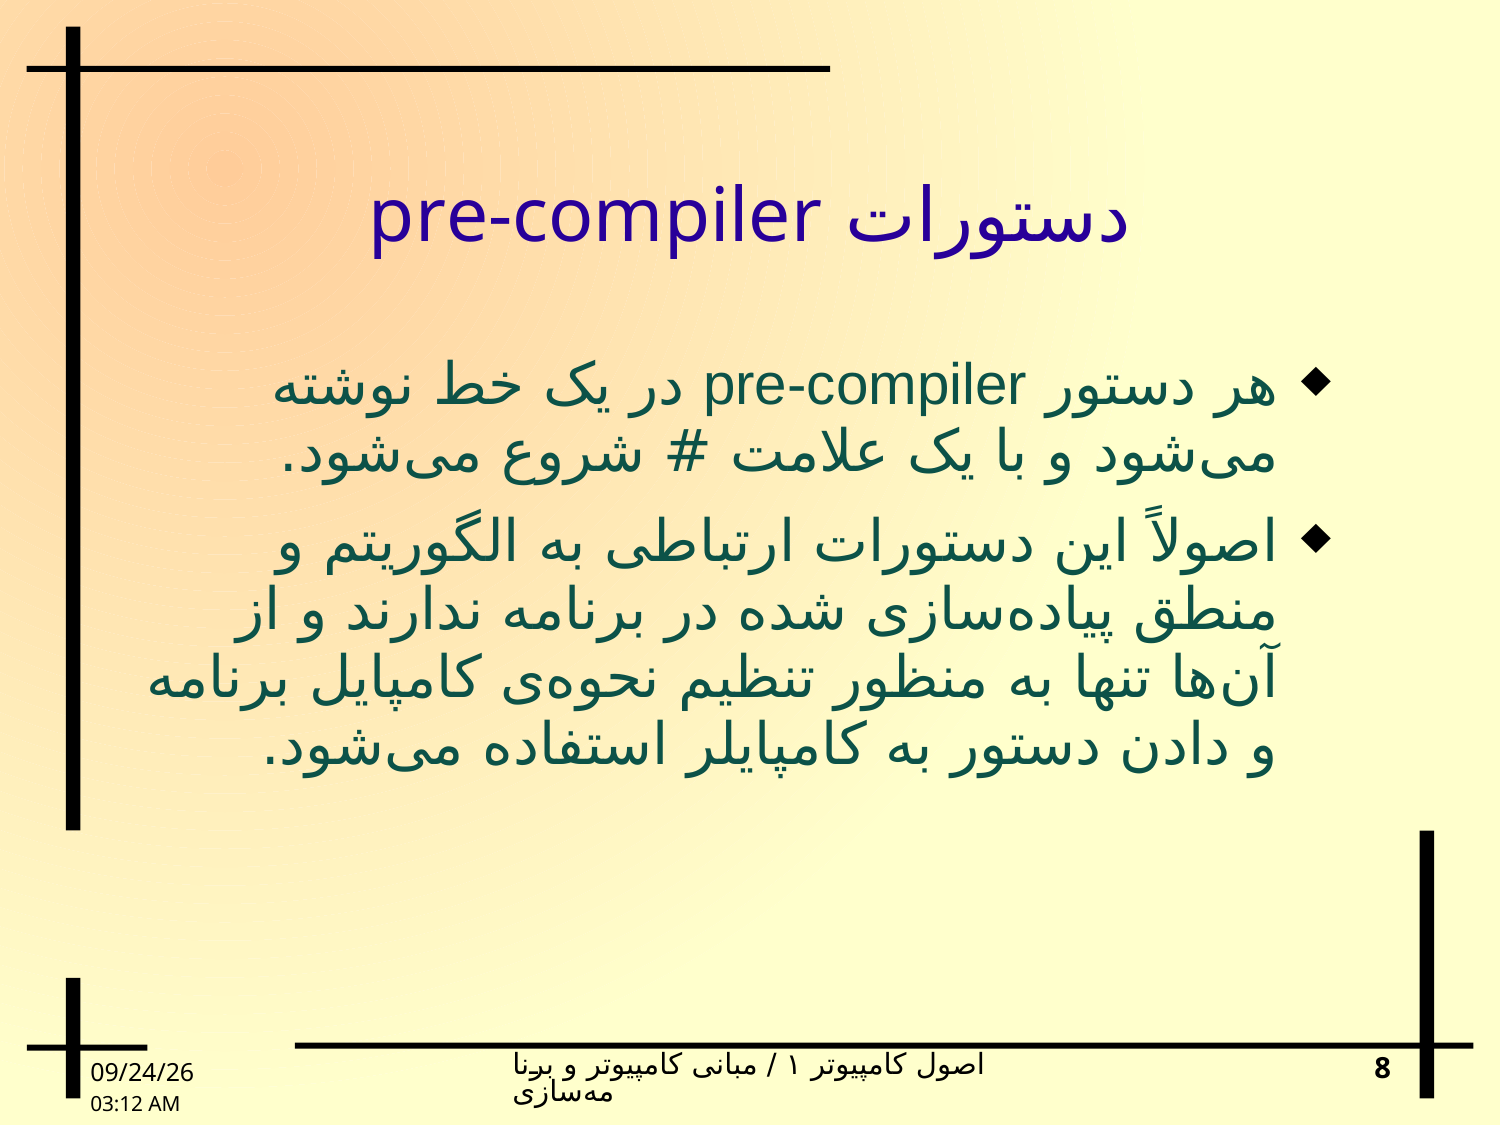

دستورات pre-compiler
# هر دستور pre-compiler در یک خط نوشته می‌شود و با یک علامت # شروع می‌شود.
اصولاً این دستورات ارتباطی به الگوریتم و منطق پیاده‌سازی شده در برنامه ندارند و از آن‌ها تنها به منظور تنظیم نحوه‌ی کامپایل برنامه و دادن دستور به کامپایلر استفاده می‌شود.
اصول کامپیوتر ۱ / مبانی کامپیوتر و برنامه‌سازی
8